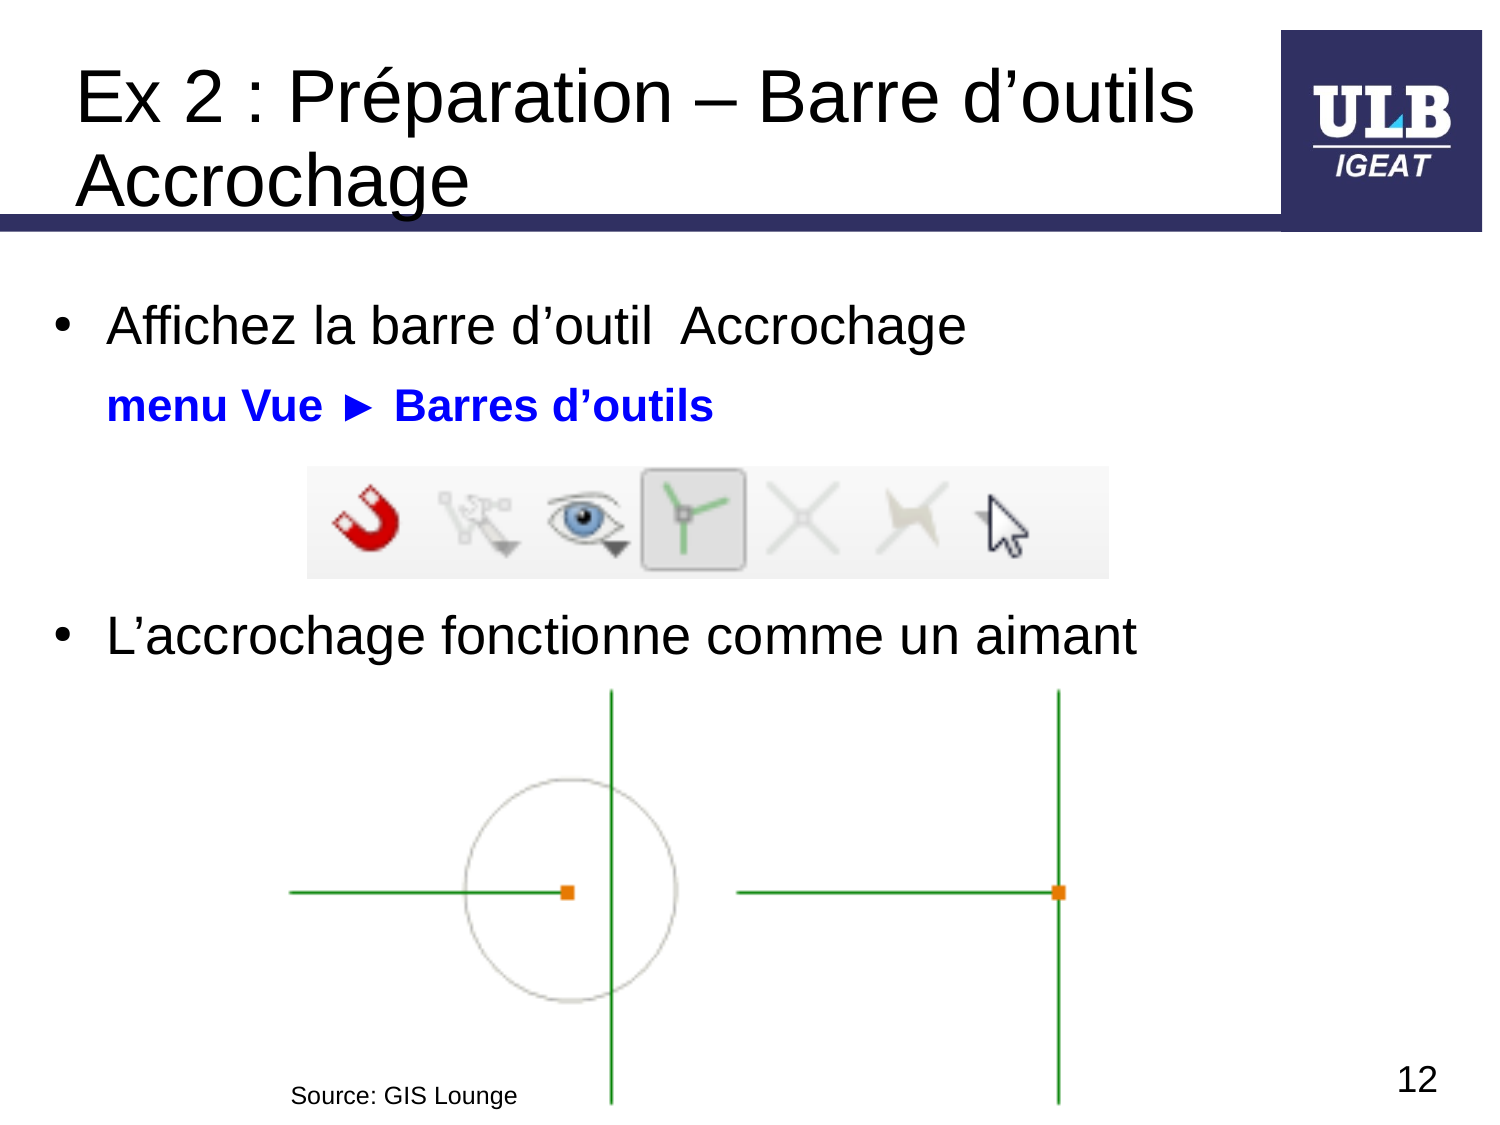

# Ex 2 : Préparation – Barre d’outils Accrochage
Affichez la barre d’outil Accrochage
menu Vue ► Barres d’outils
L’accrochage fonctionne comme un aimant
Source: GIS Lounge